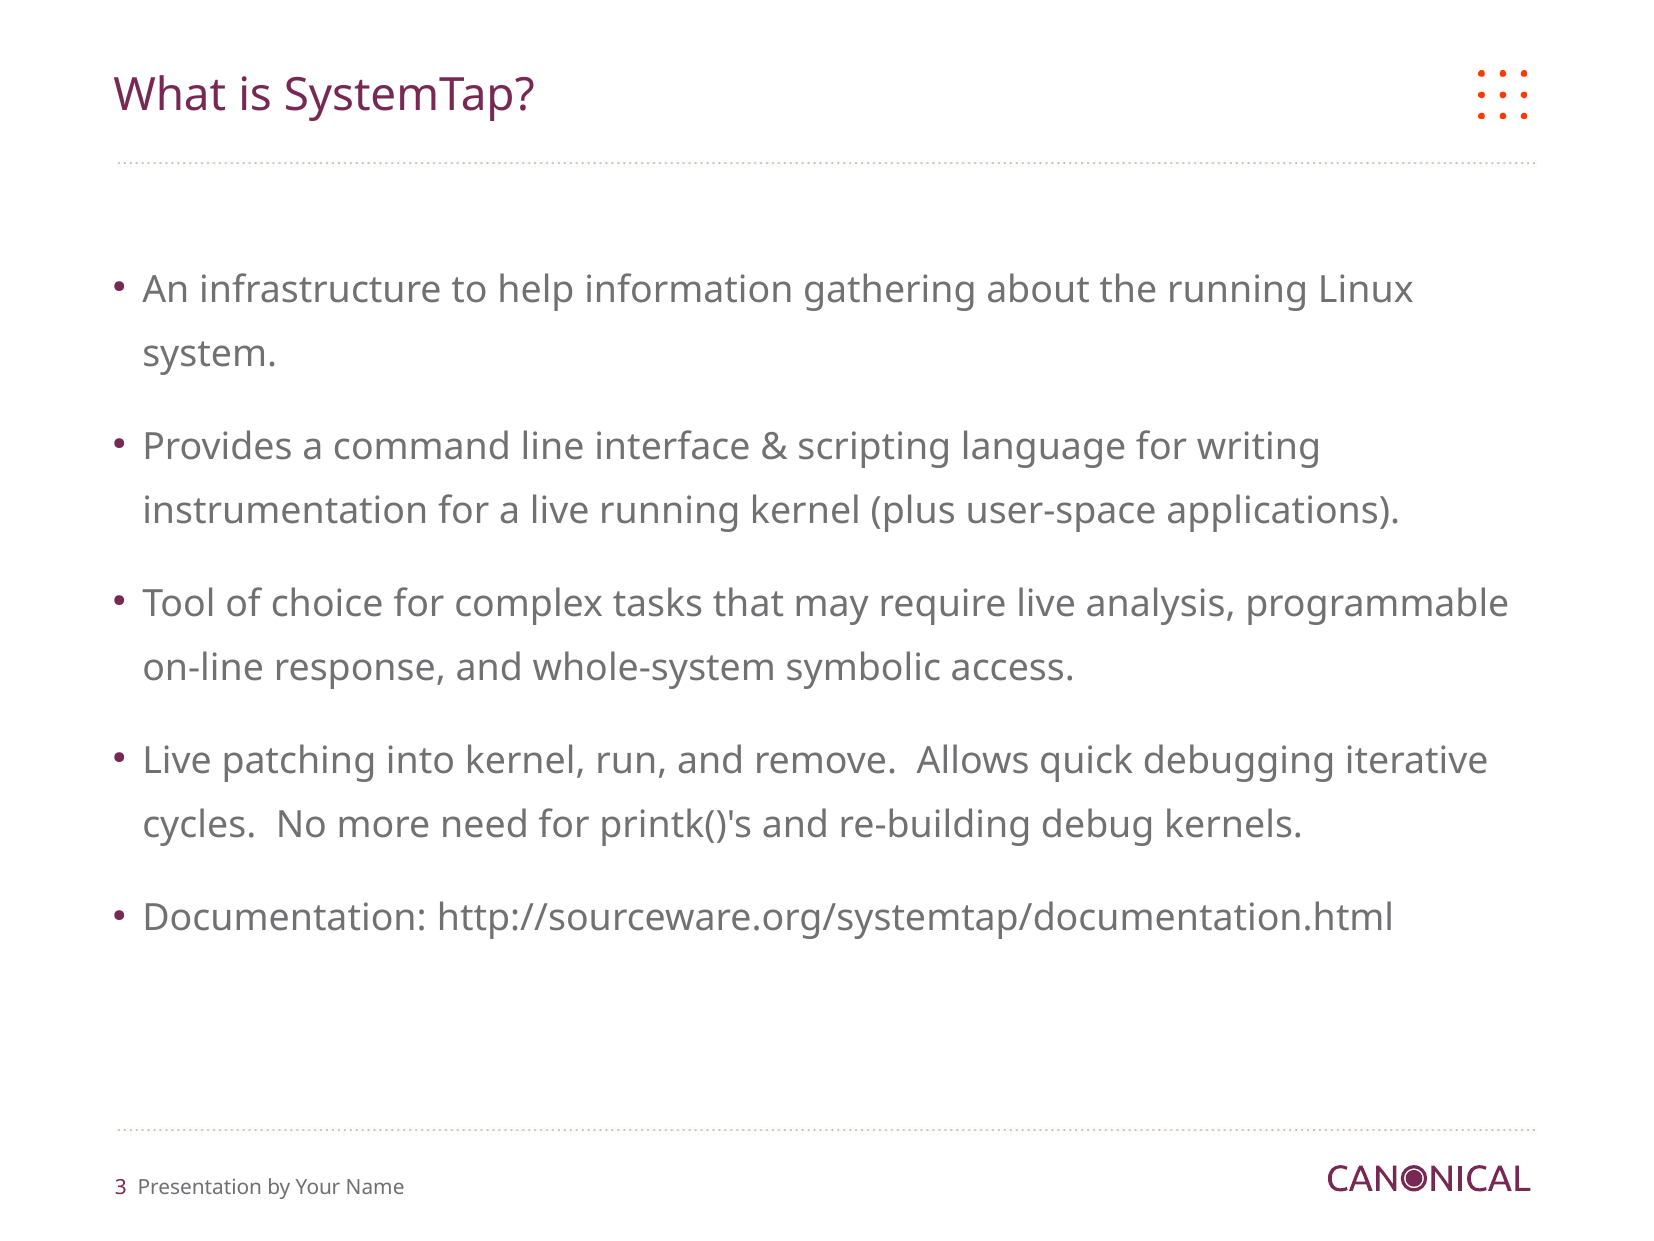

# What is SystemTap?
An infrastructure to help information gathering about the running Linux system.
Provides a command line interface & scripting language for writing instrumentation for a live running kernel (plus user-space applications).
Tool of choice for complex tasks that may require live analysis, programmable on-line response, and whole-system symbolic access.
Live patching into kernel, run, and remove. Allows quick debugging iterative cycles. No more need for printk()'s and re-building debug kernels.
Documentation: http://sourceware.org/systemtap/documentation.html